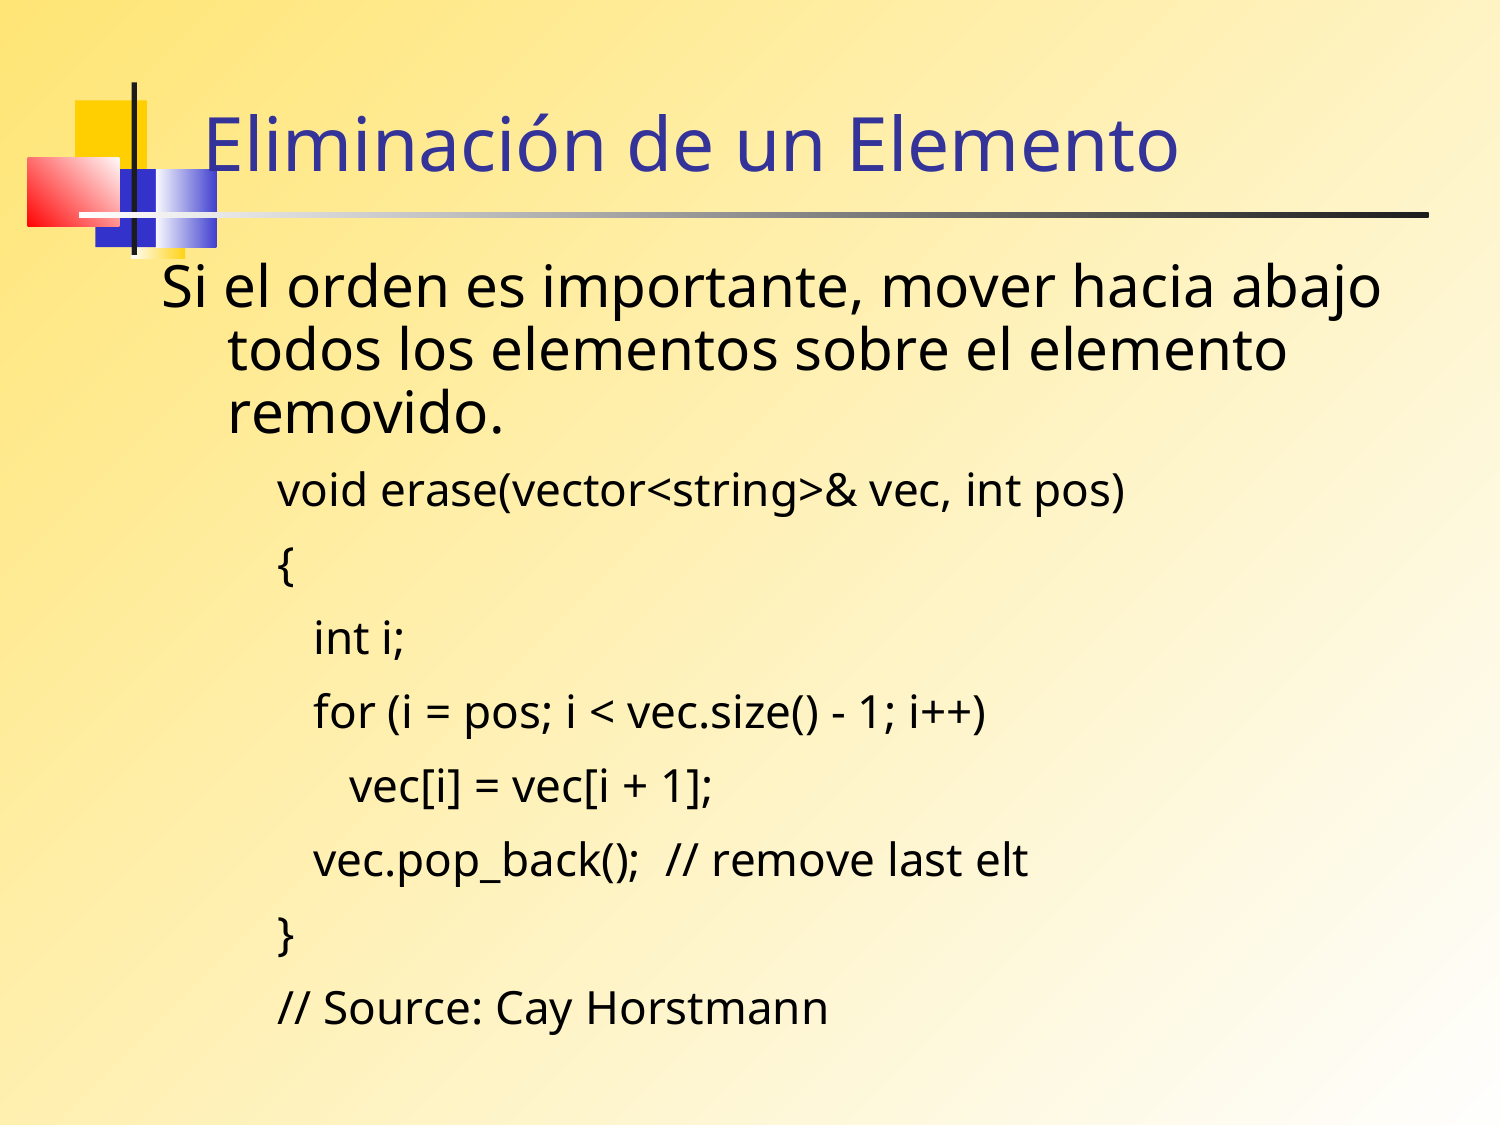

# Eliminación de un Elemento
Si el orden es importante, mover hacia abajo todos los elementos sobre el elemento removido.
void erase(vector<string>& vec, int pos)‏
{
 int i;
 for (i = pos; i < vec.size() - 1; i++)‏
 vec[i] = vec[i + 1];
 vec.pop_back(); // remove last elt
}
// Source: Cay Horstmann